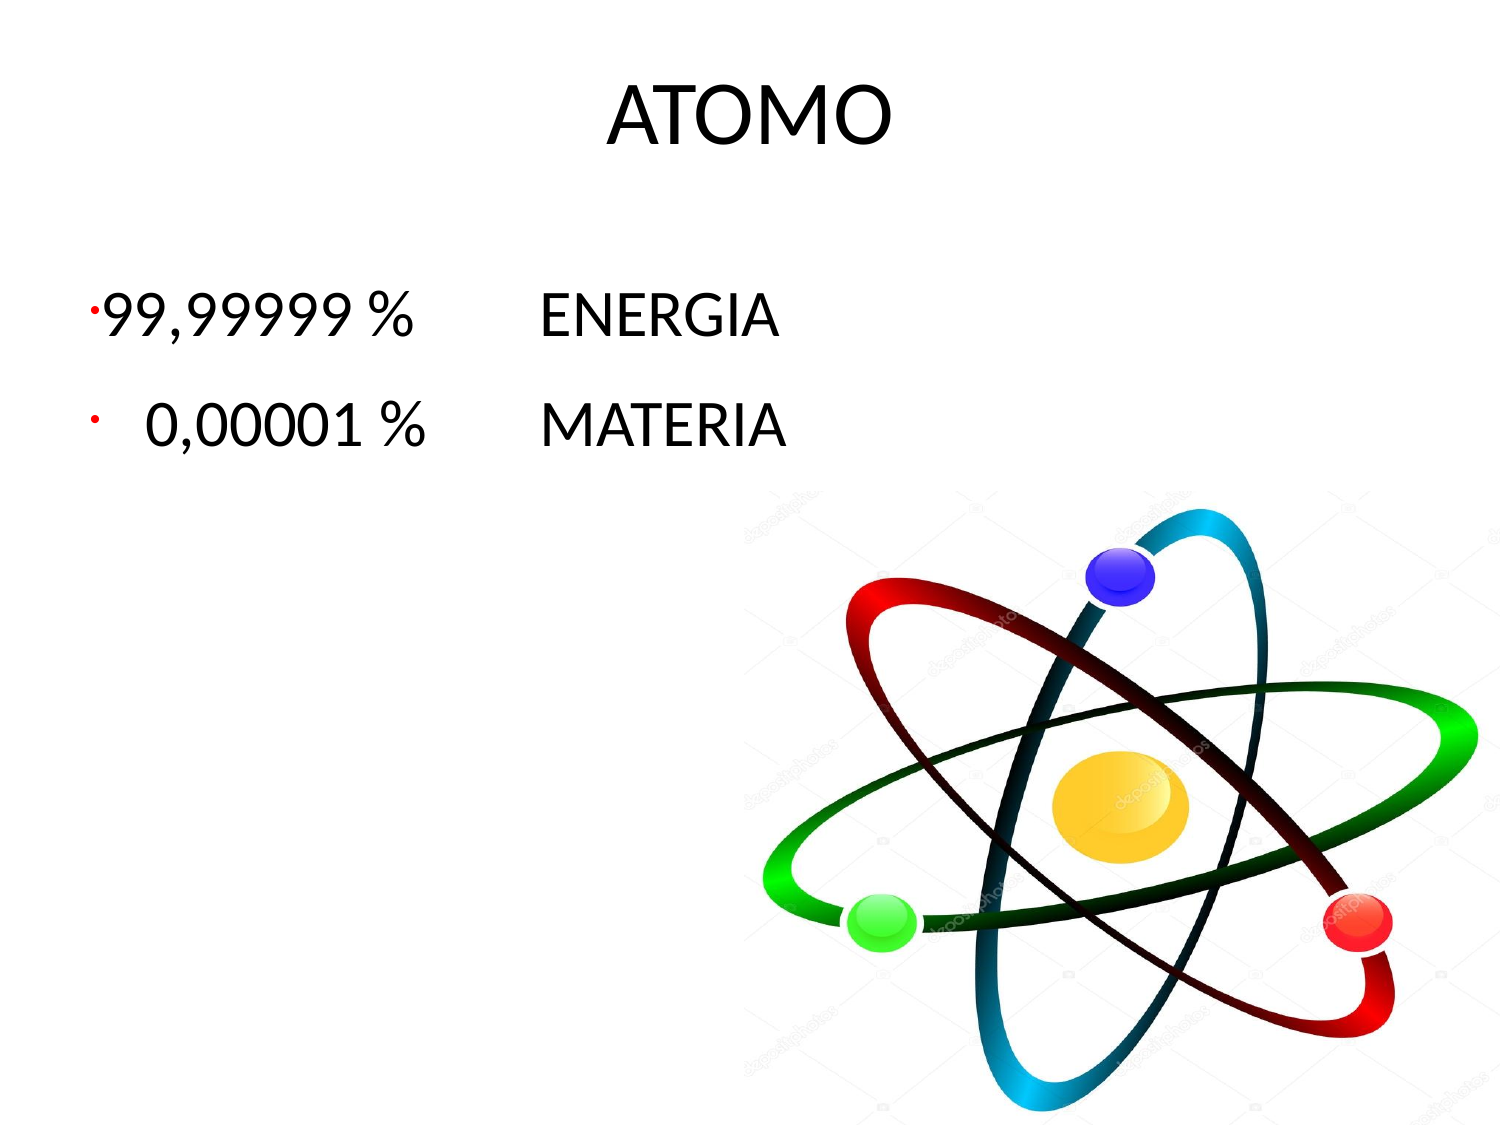

# ATOMO
99,99999 % 		ENERGIA
 0,00001 % 		MATERIA